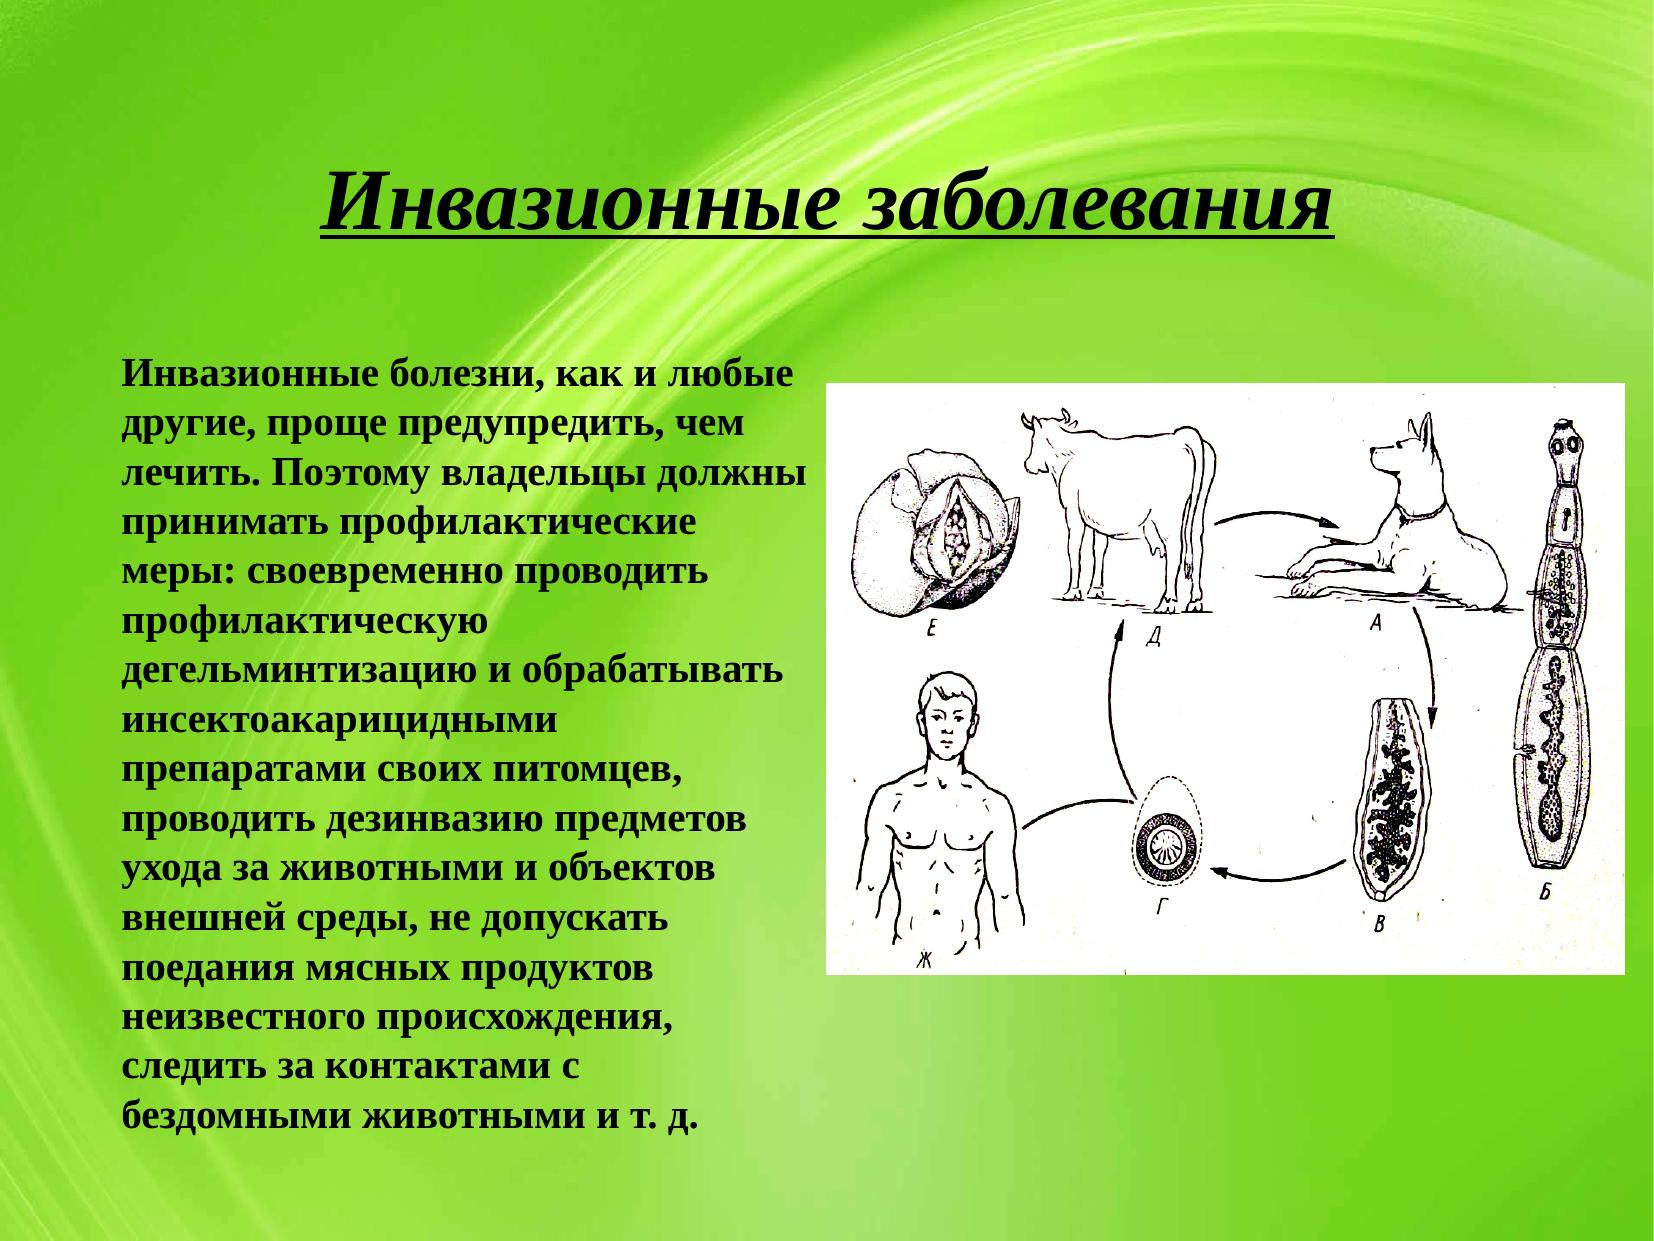

# Инвазионные заболевания
Инвазионные болезни, как и любые другие, проще предупредить, чем лечить. Поэтому владельцы должны принимать профилактические меры: своевременно проводить профилактическую дегельминтизацию и обрабатывать инсектоакарицидными препаратами своих питомцев, проводить дезинвазию предметов ухода за животными и объектов внешней среды, не допускать поедания мясных продуктов неизвестного происхождения, следить за контактами с бездомными животными и т. д.